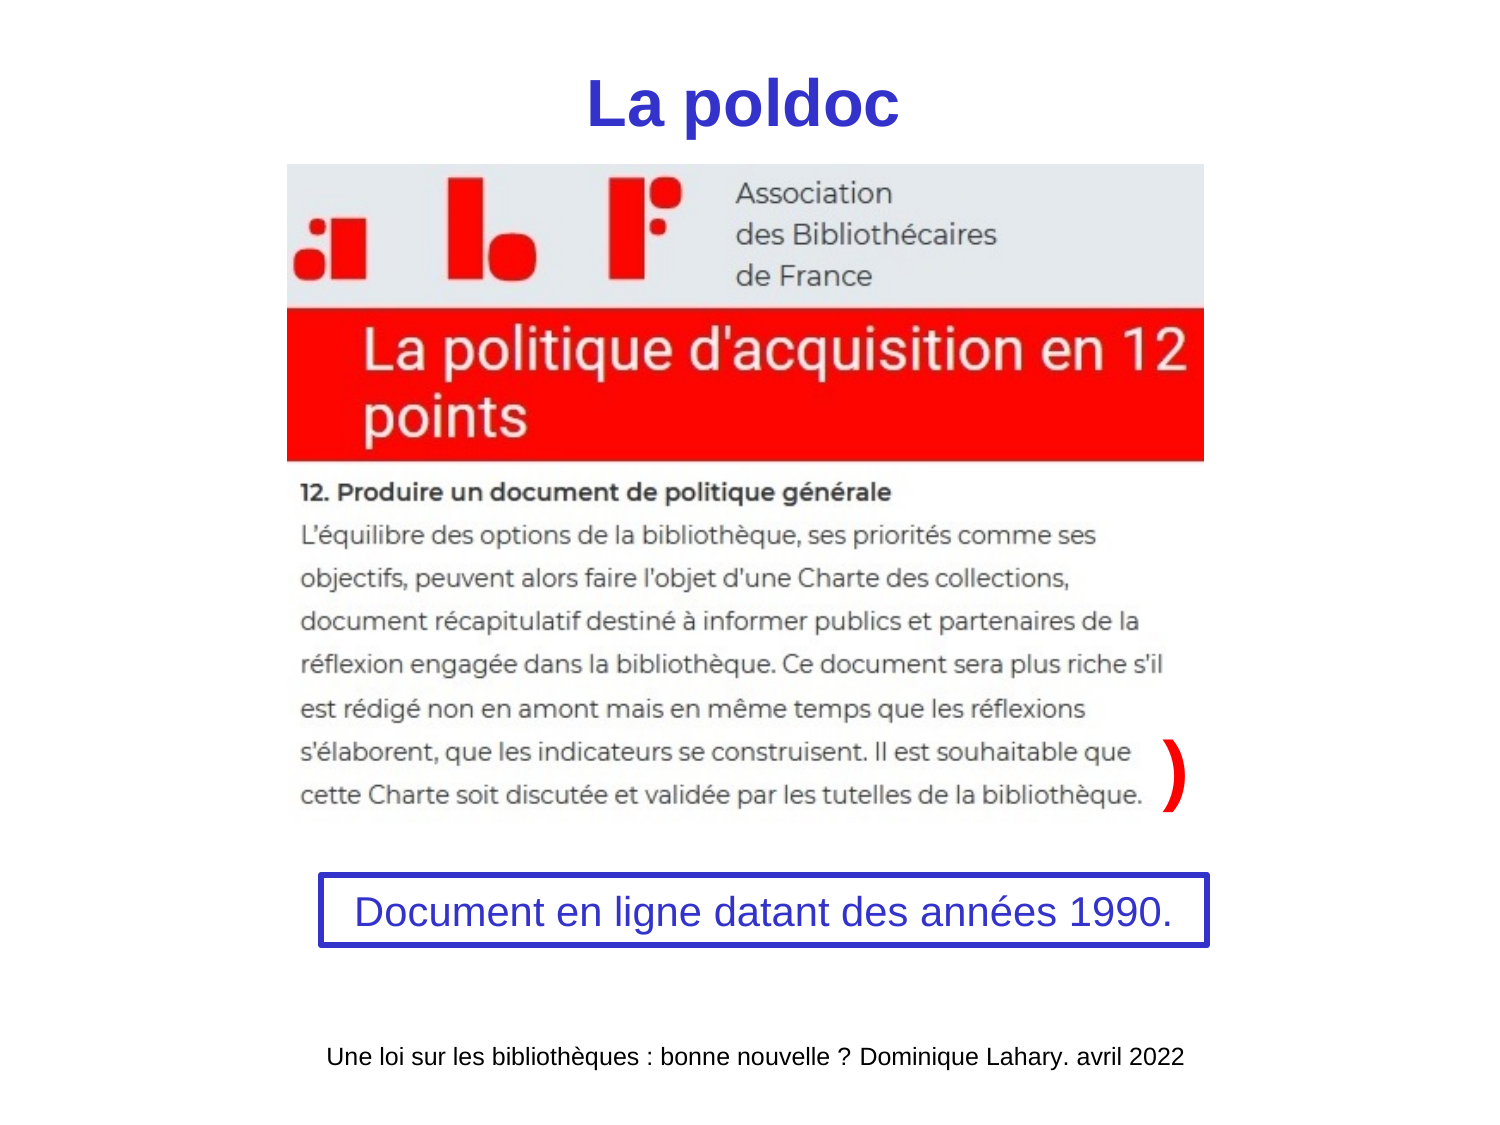

La poldoc
)
Document en ligne datant des années 1990.
Une loi sur les bibliothèques : bonne nouvelle ? Dominique Lahary. avril 2022